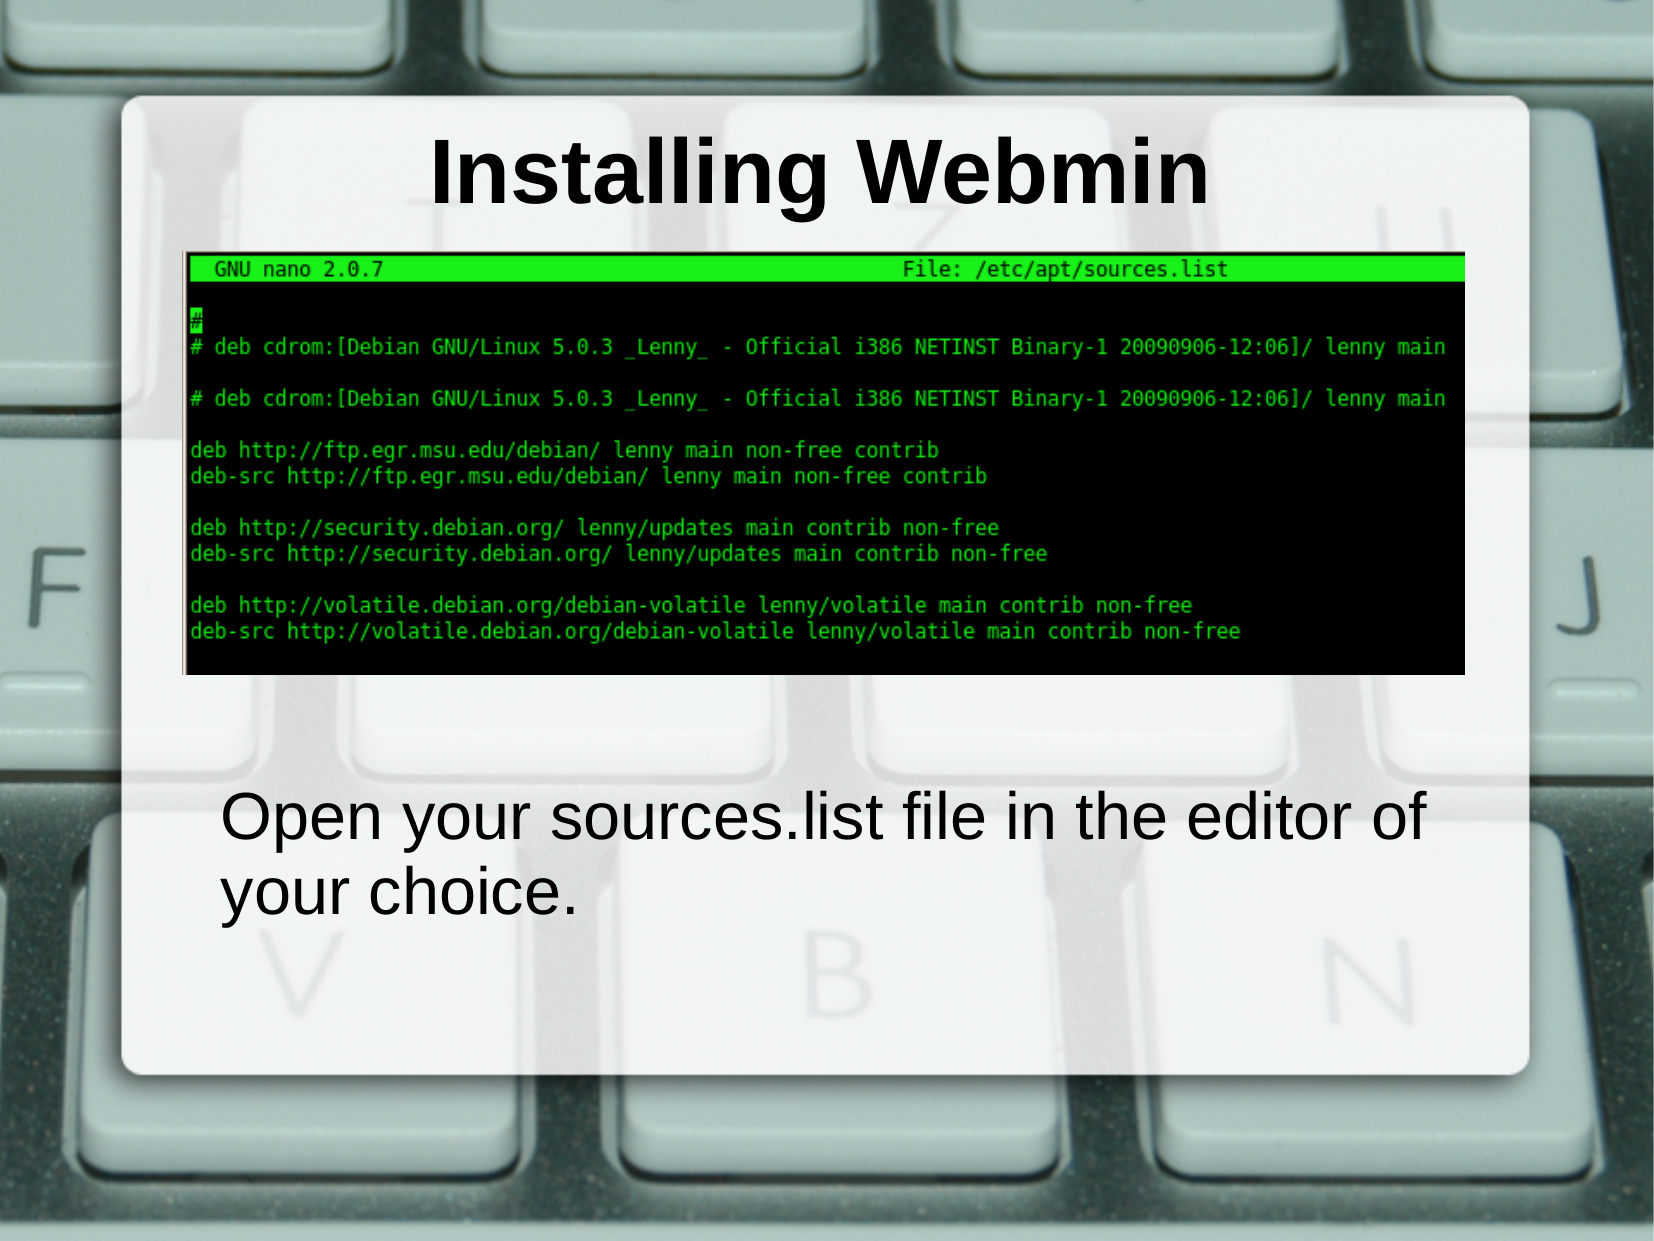

# Installing Webmin
Open your sources.list file in the editor of your choice.